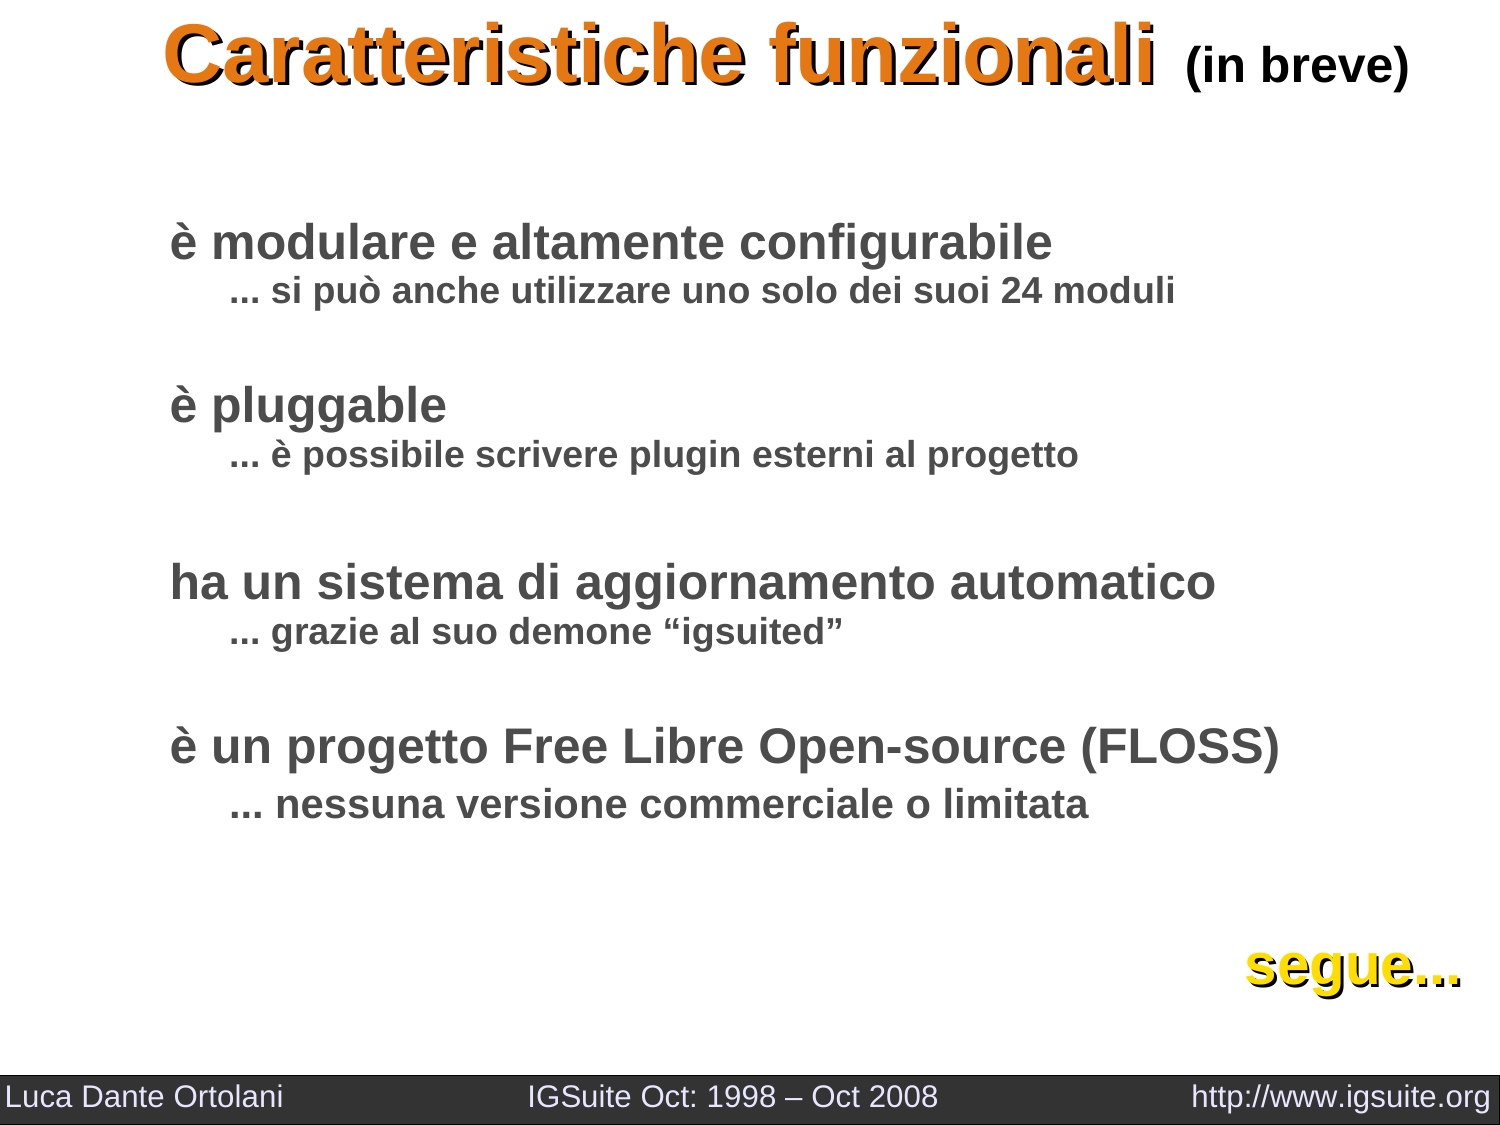

Caratteristiche funzionali (in breve)
 è modulare e altamente configurabile
	... si può anche utilizzare uno solo dei suoi 24 moduli
 è pluggable
	... è possibile scrivere plugin esterni al progetto
 ha un sistema di aggiornamento automatico
	... grazie al suo demone “igsuited”
 è un progetto Free Libre Open-source (FLOSS)
	... nessuna versione commerciale o limitata
segue...
Luca Dante Ortolani IGSuite Oct: 1998 – Oct 2008 http://www.igsuite.org